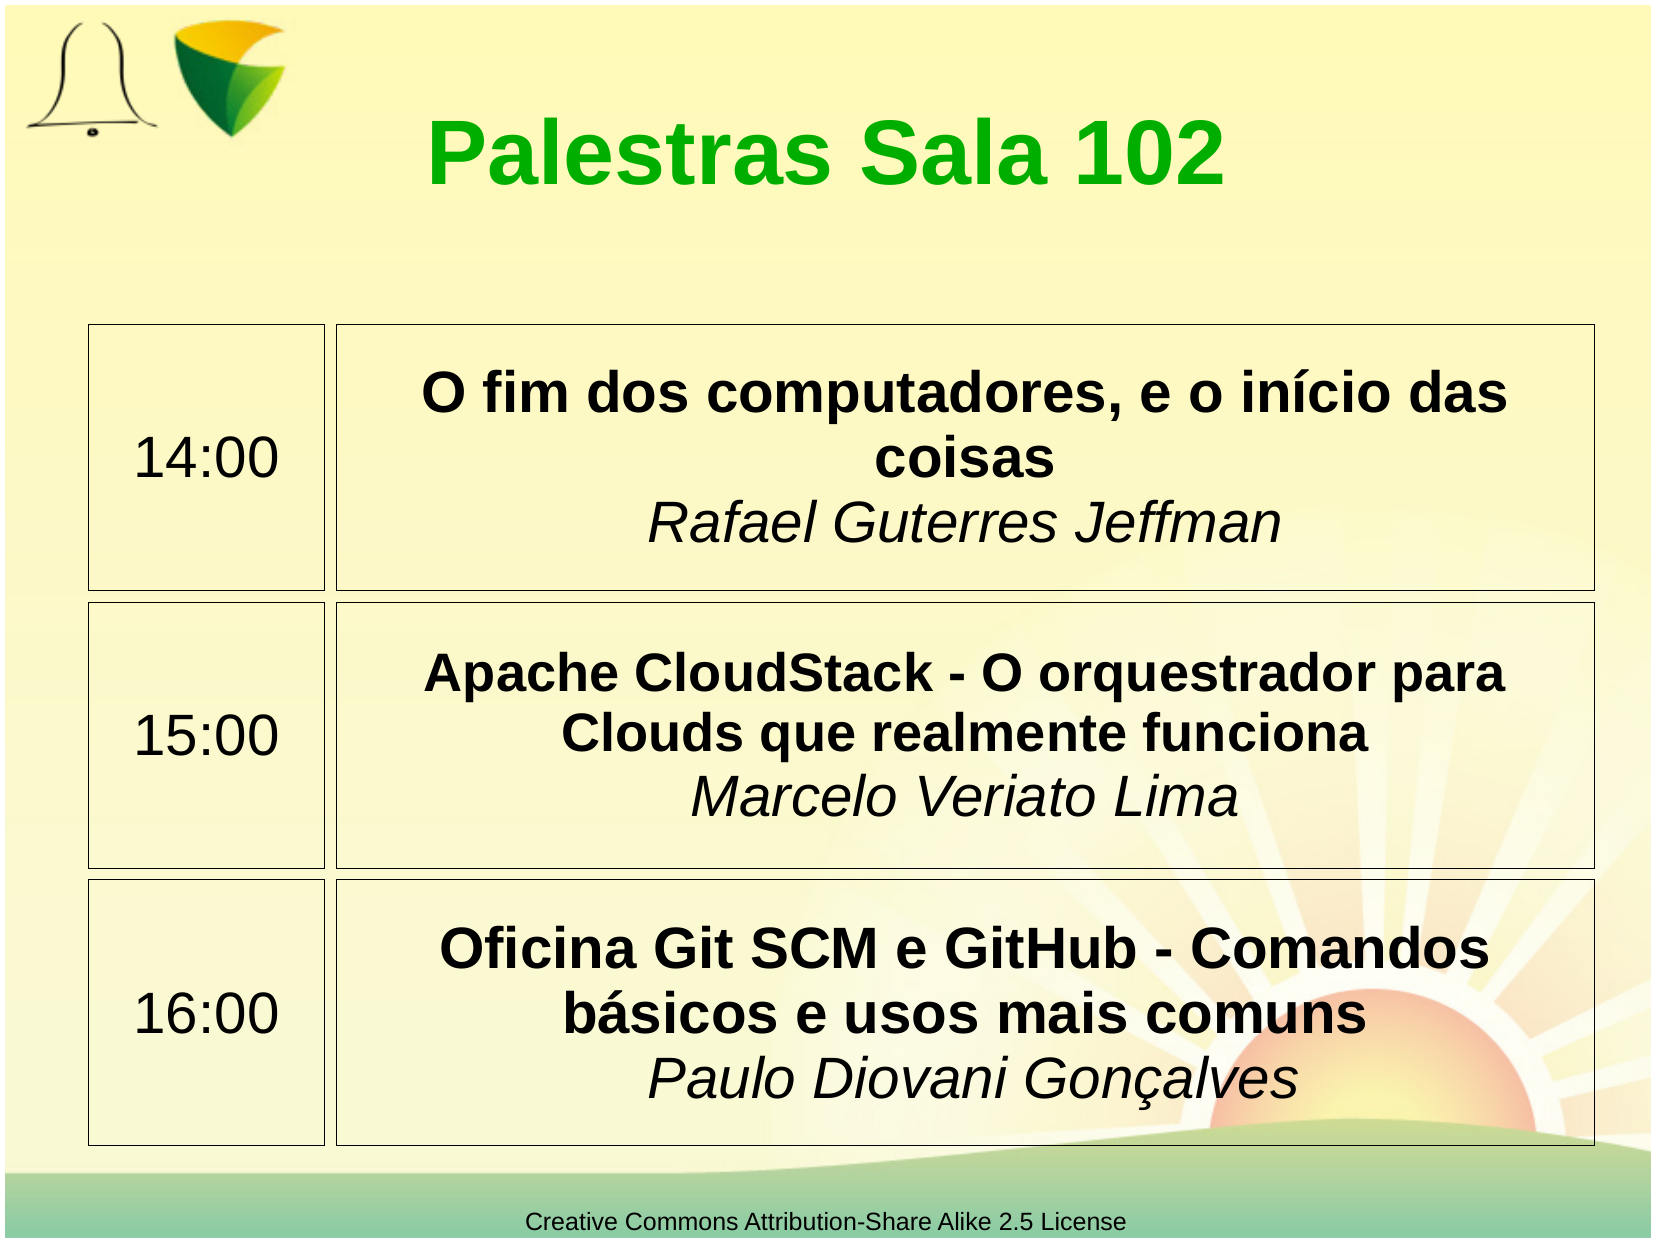

# Palestras Sala 102
14:00
O fim dos computadores, e o início das coisas
Rafael Guterres Jeffman
15:00
Apache CloudStack - O orquestrador para Clouds que realmente funciona
Marcelo Veriato Lima
16:00
Oficina Git SCM e GitHub - Comandos básicos e usos mais comuns
 Paulo Diovani Gonçalves